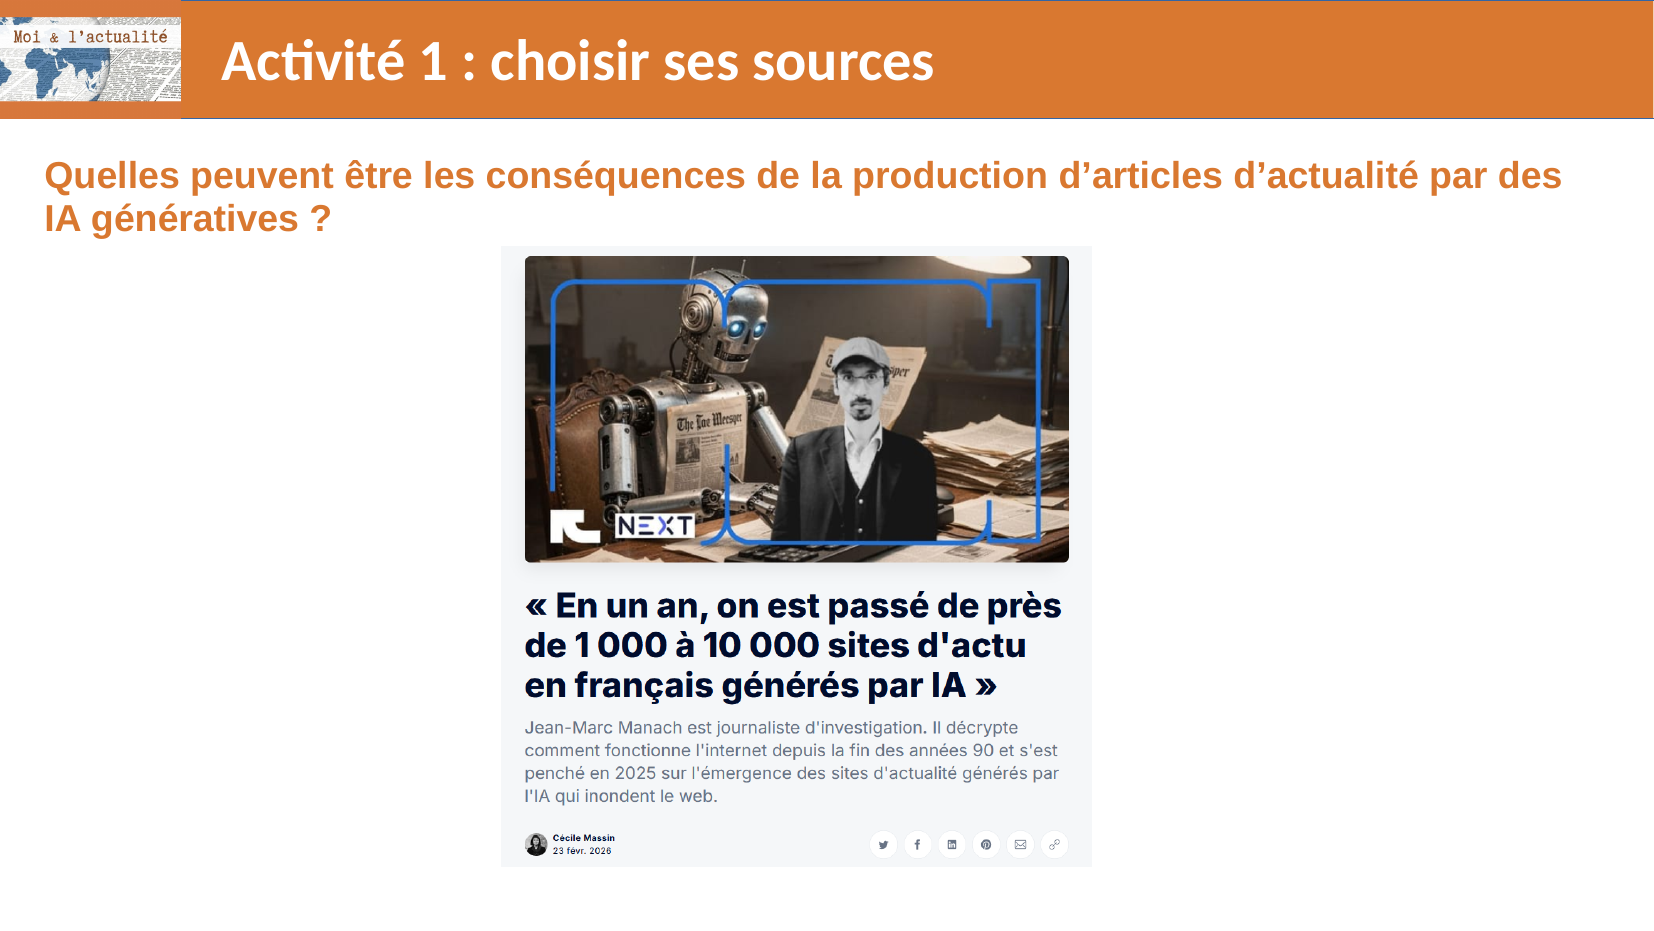

Activité 1 : choisir ses sources
Quelles peuvent être les conséquences de la production d’articles d’actualité par des IA génératives ?